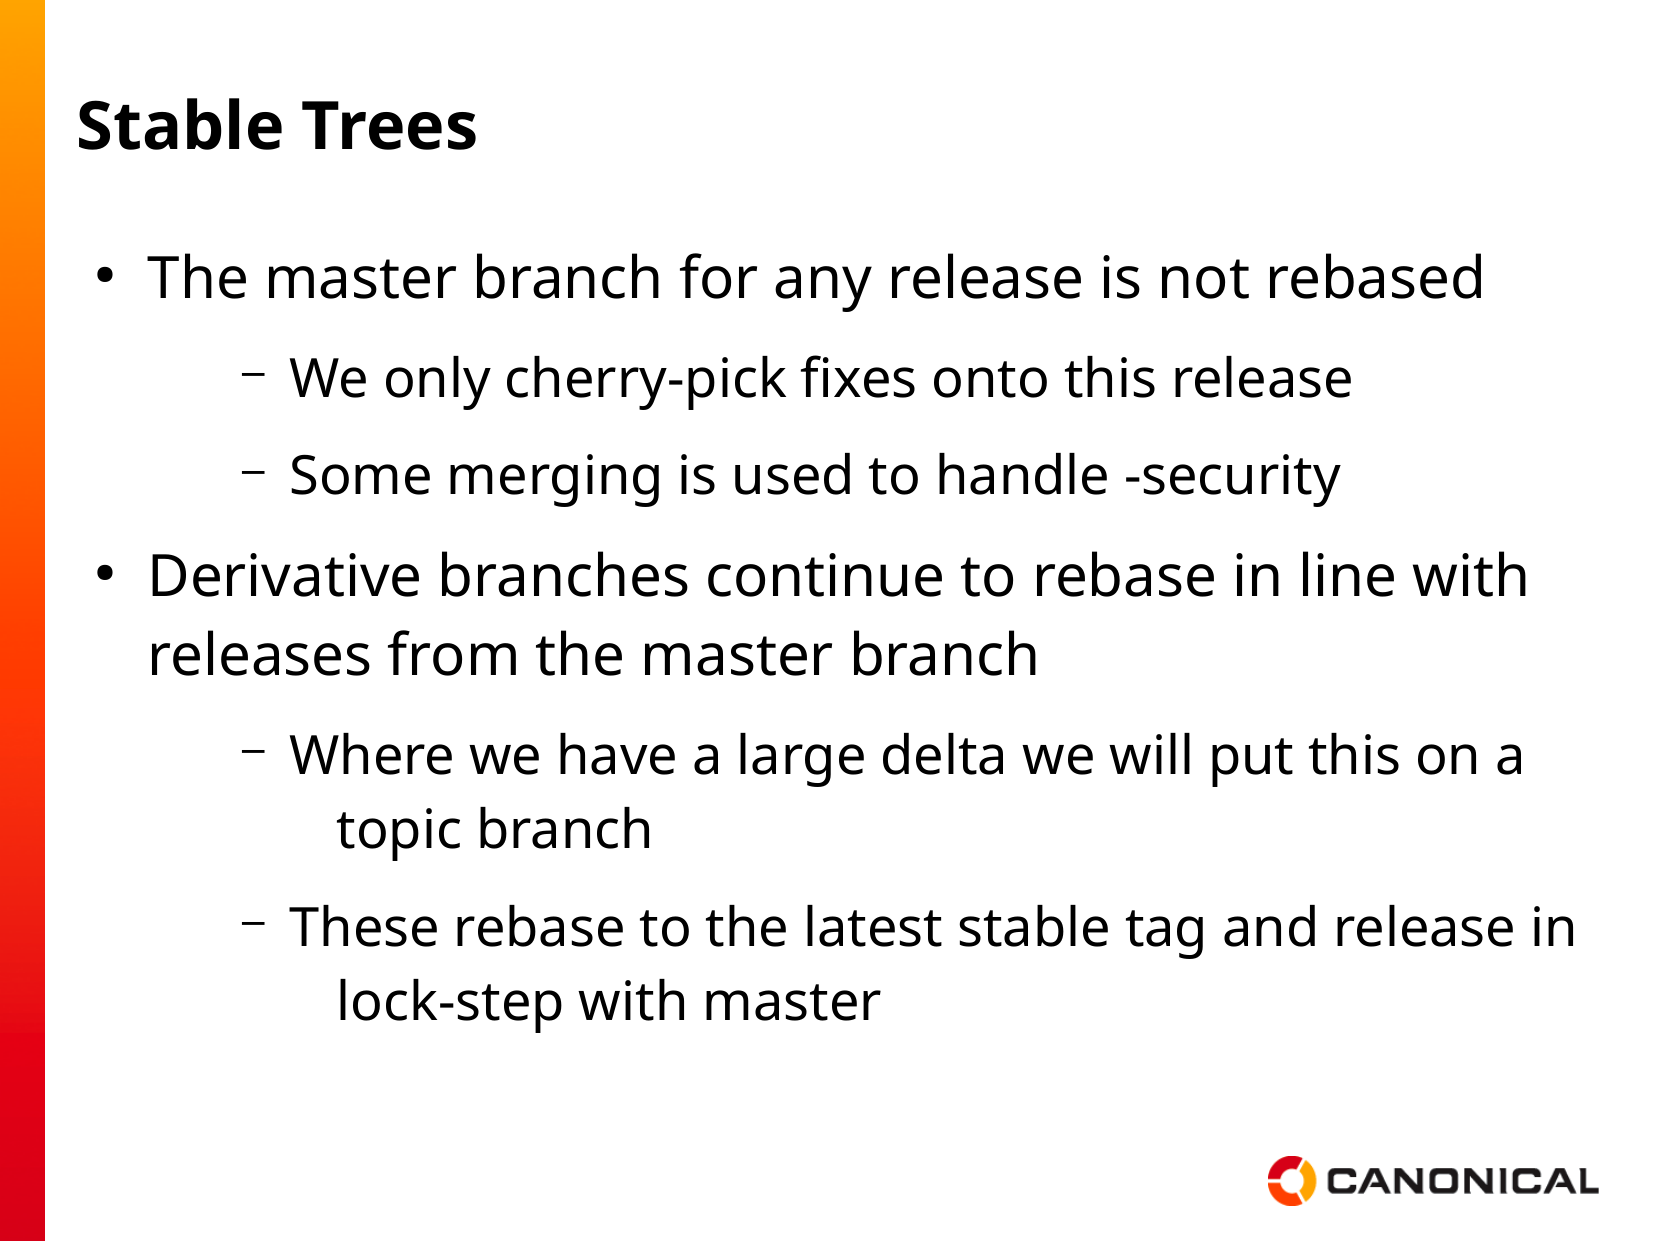

# Stable Trees
The master branch for any release is not rebased
We only cherry-pick fixes onto this release
Some merging is used to handle -security
Derivative branches continue to rebase in line with releases from the master branch
Where we have a large delta we will put this on a topic branch
These rebase to the latest stable tag and release in lock-step with master